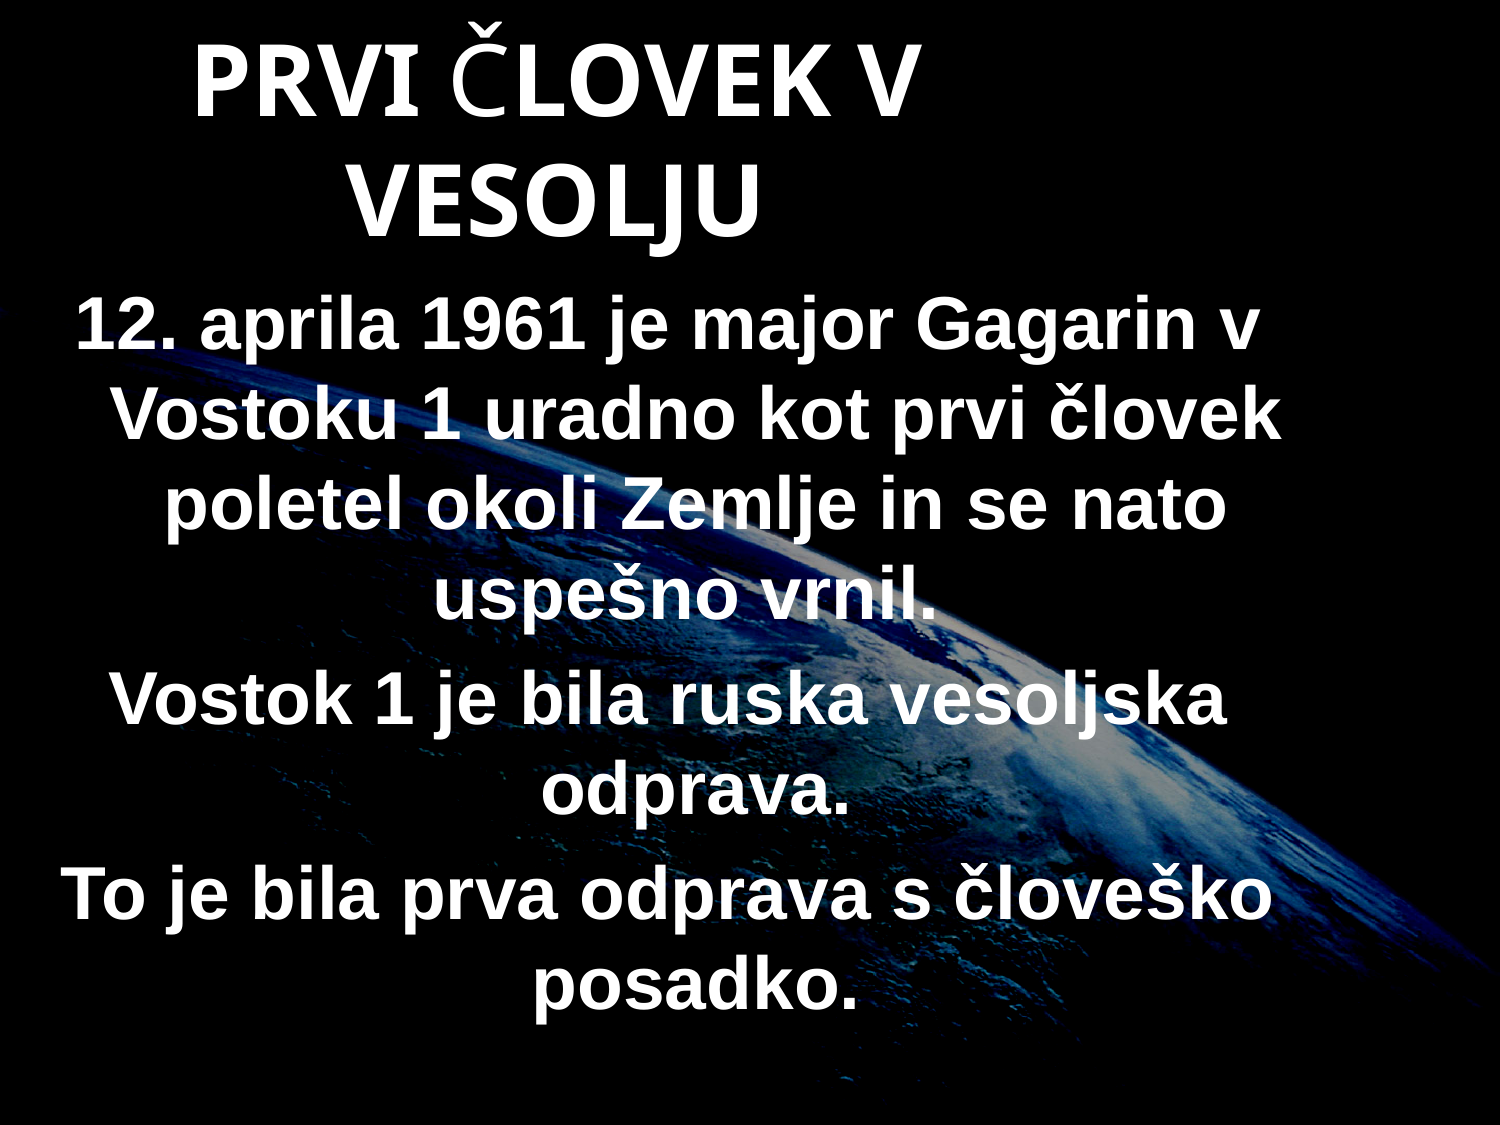

# PRVI ČLOVEK V VESOLJU
12. aprila 1961 je major Gagarin v Vostoku 1 uradno kot prvi človek poletel okoli Zemlje in se nato uspešno vrnil.
Vostok 1 je bila ruska vesoljska odprava.
To je bila prva odprava s človeško posadko.